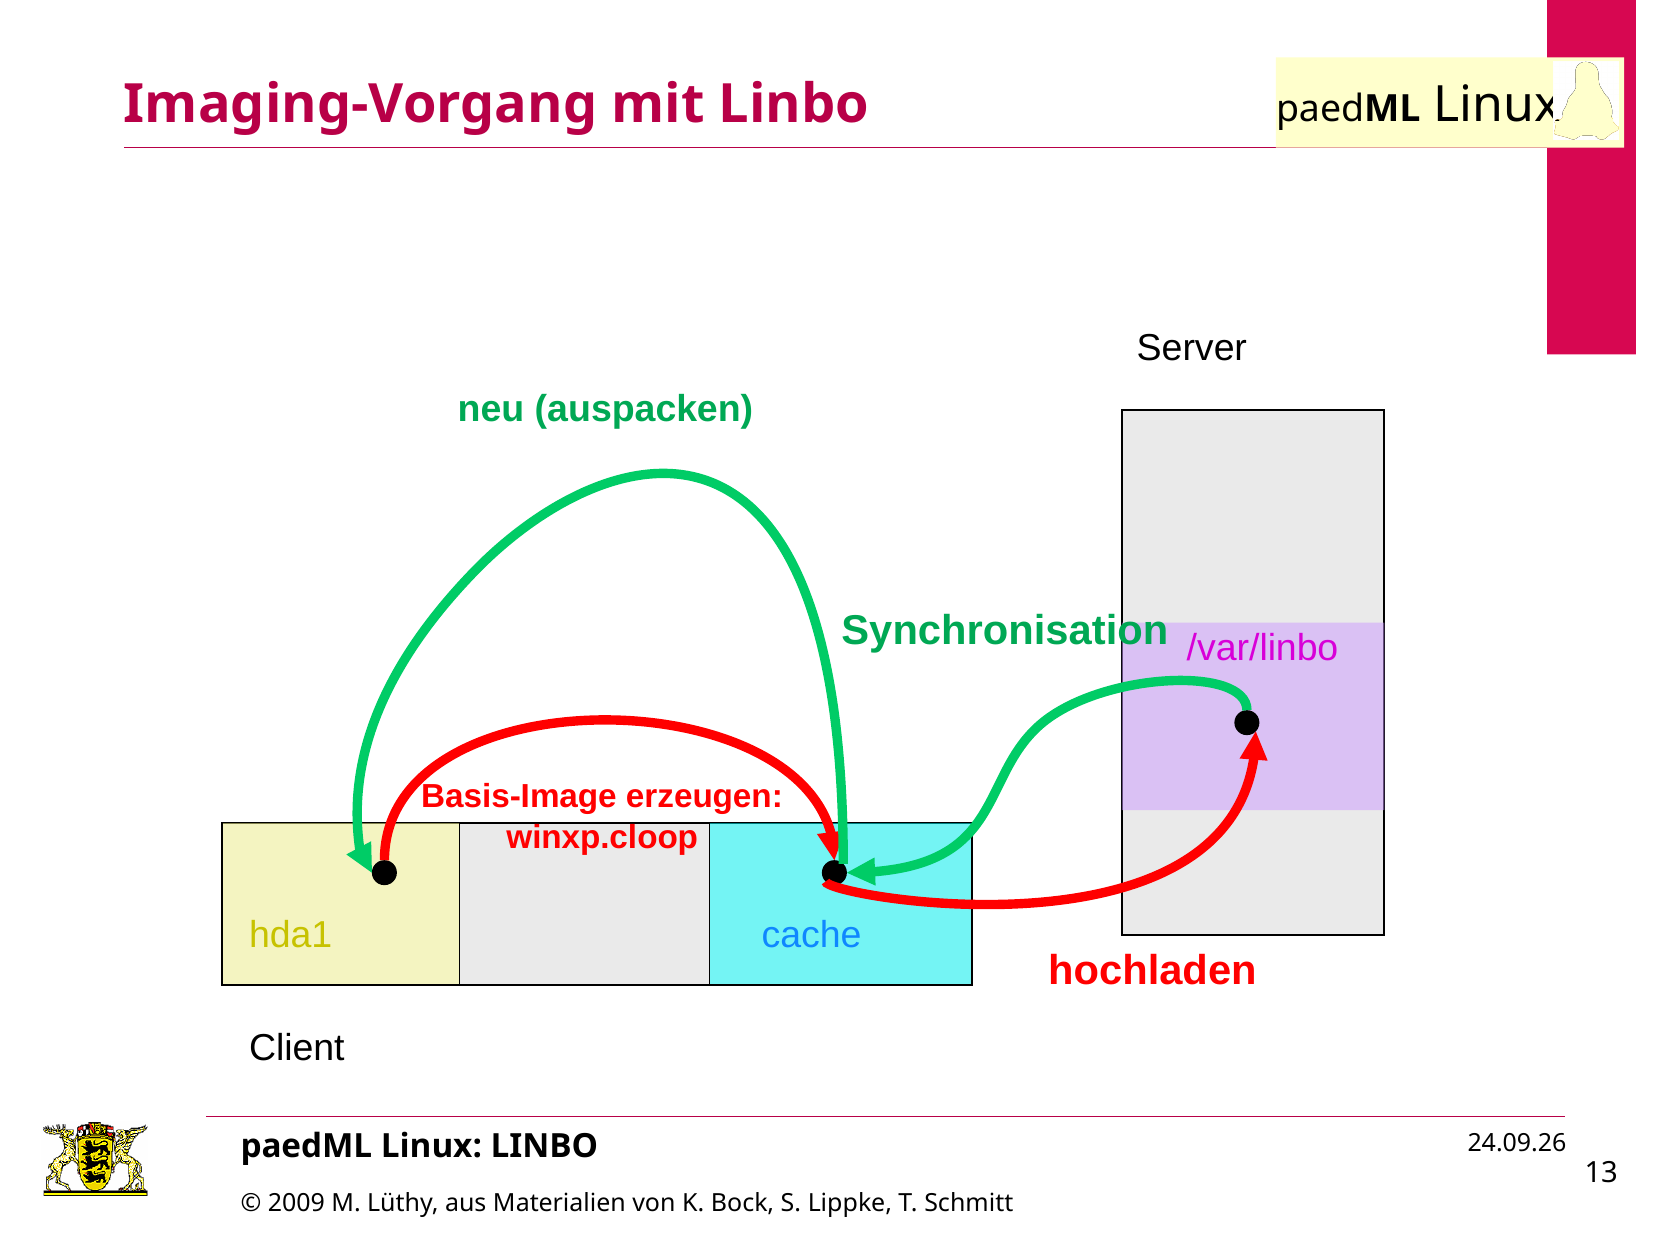

# Imaging-Vorgang mit Linbo
Server
neu (auspacken)
Synchronisation
/var/linbo
Basis-Image erzeugen:
winxp.cloop
hda1
cache
hochladen
Client
© M. Lüthy, J. von der Ruhr, G. Rabus, M. Müller
13